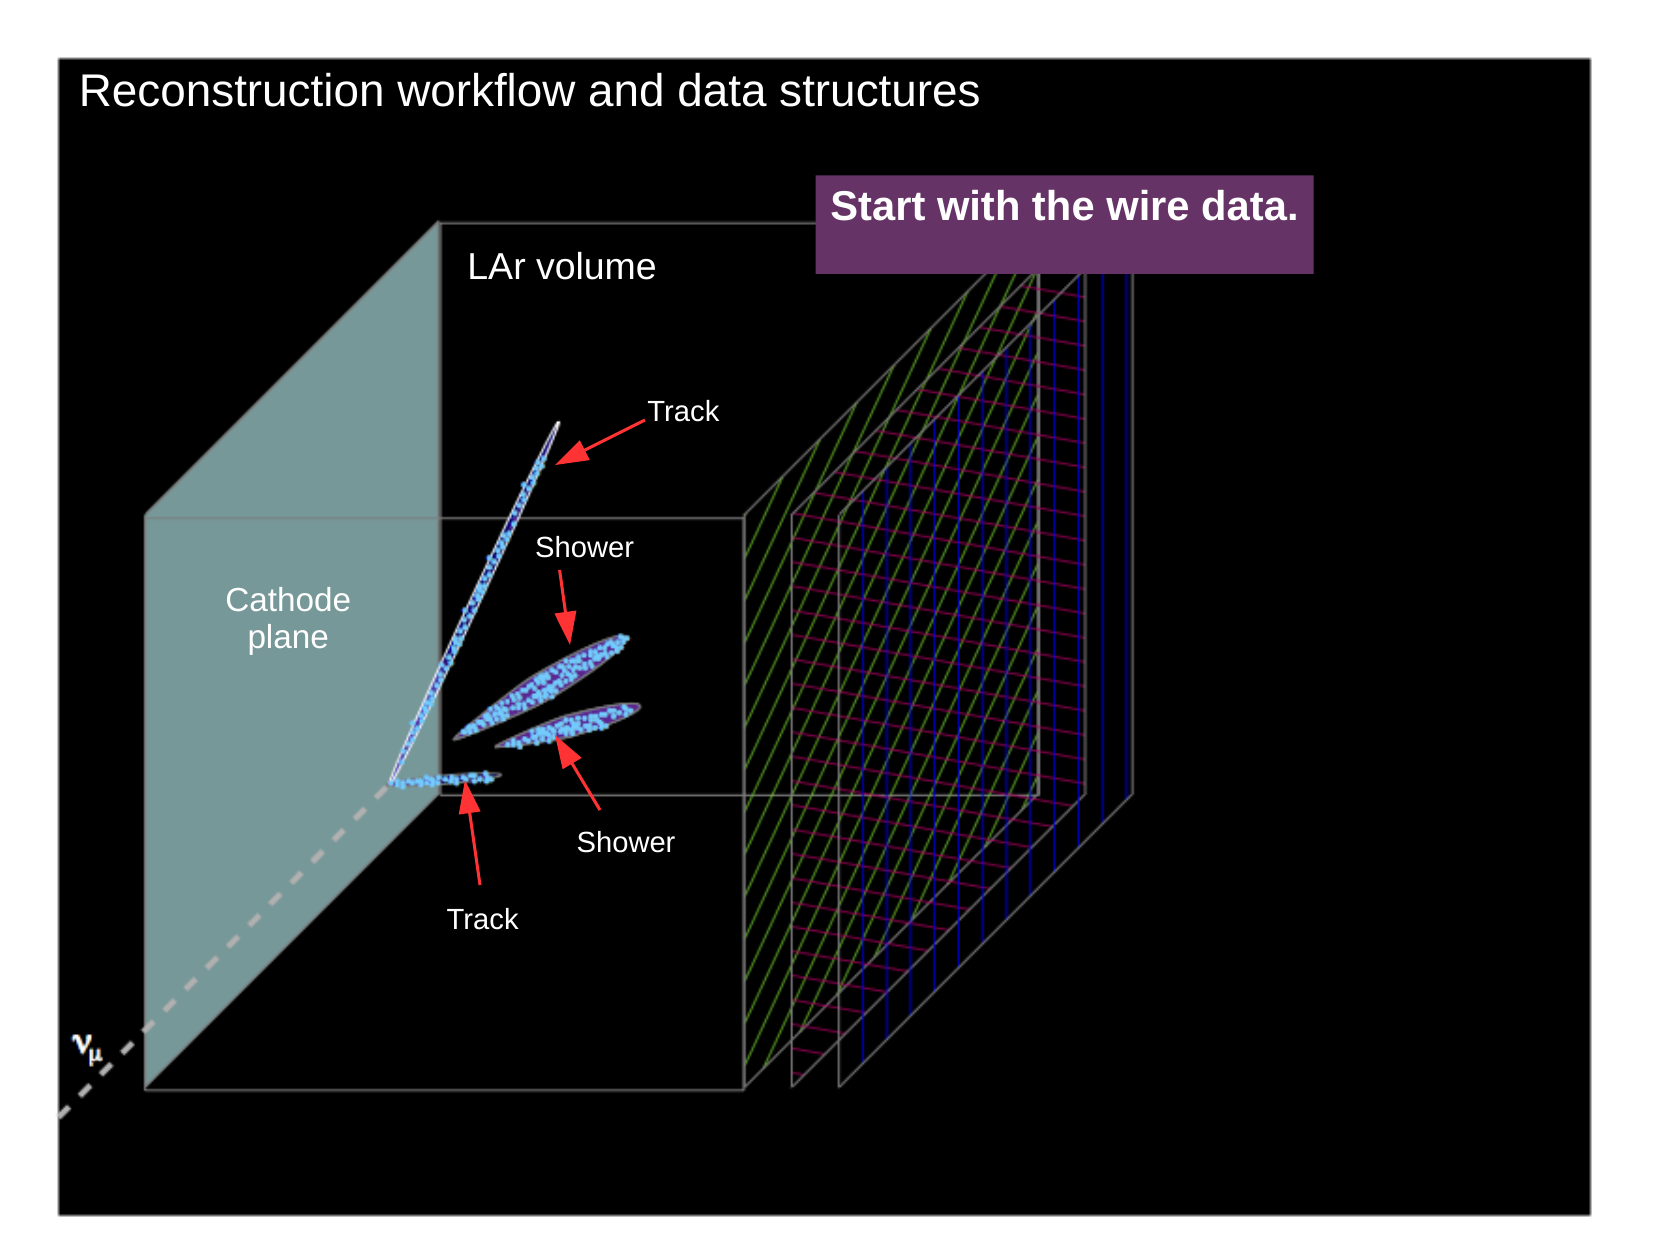

Reconstruction workflow and data structures
Start with the wire data.
LAr volume
Track
Shower
Cathode
plane
Shower
Track
99